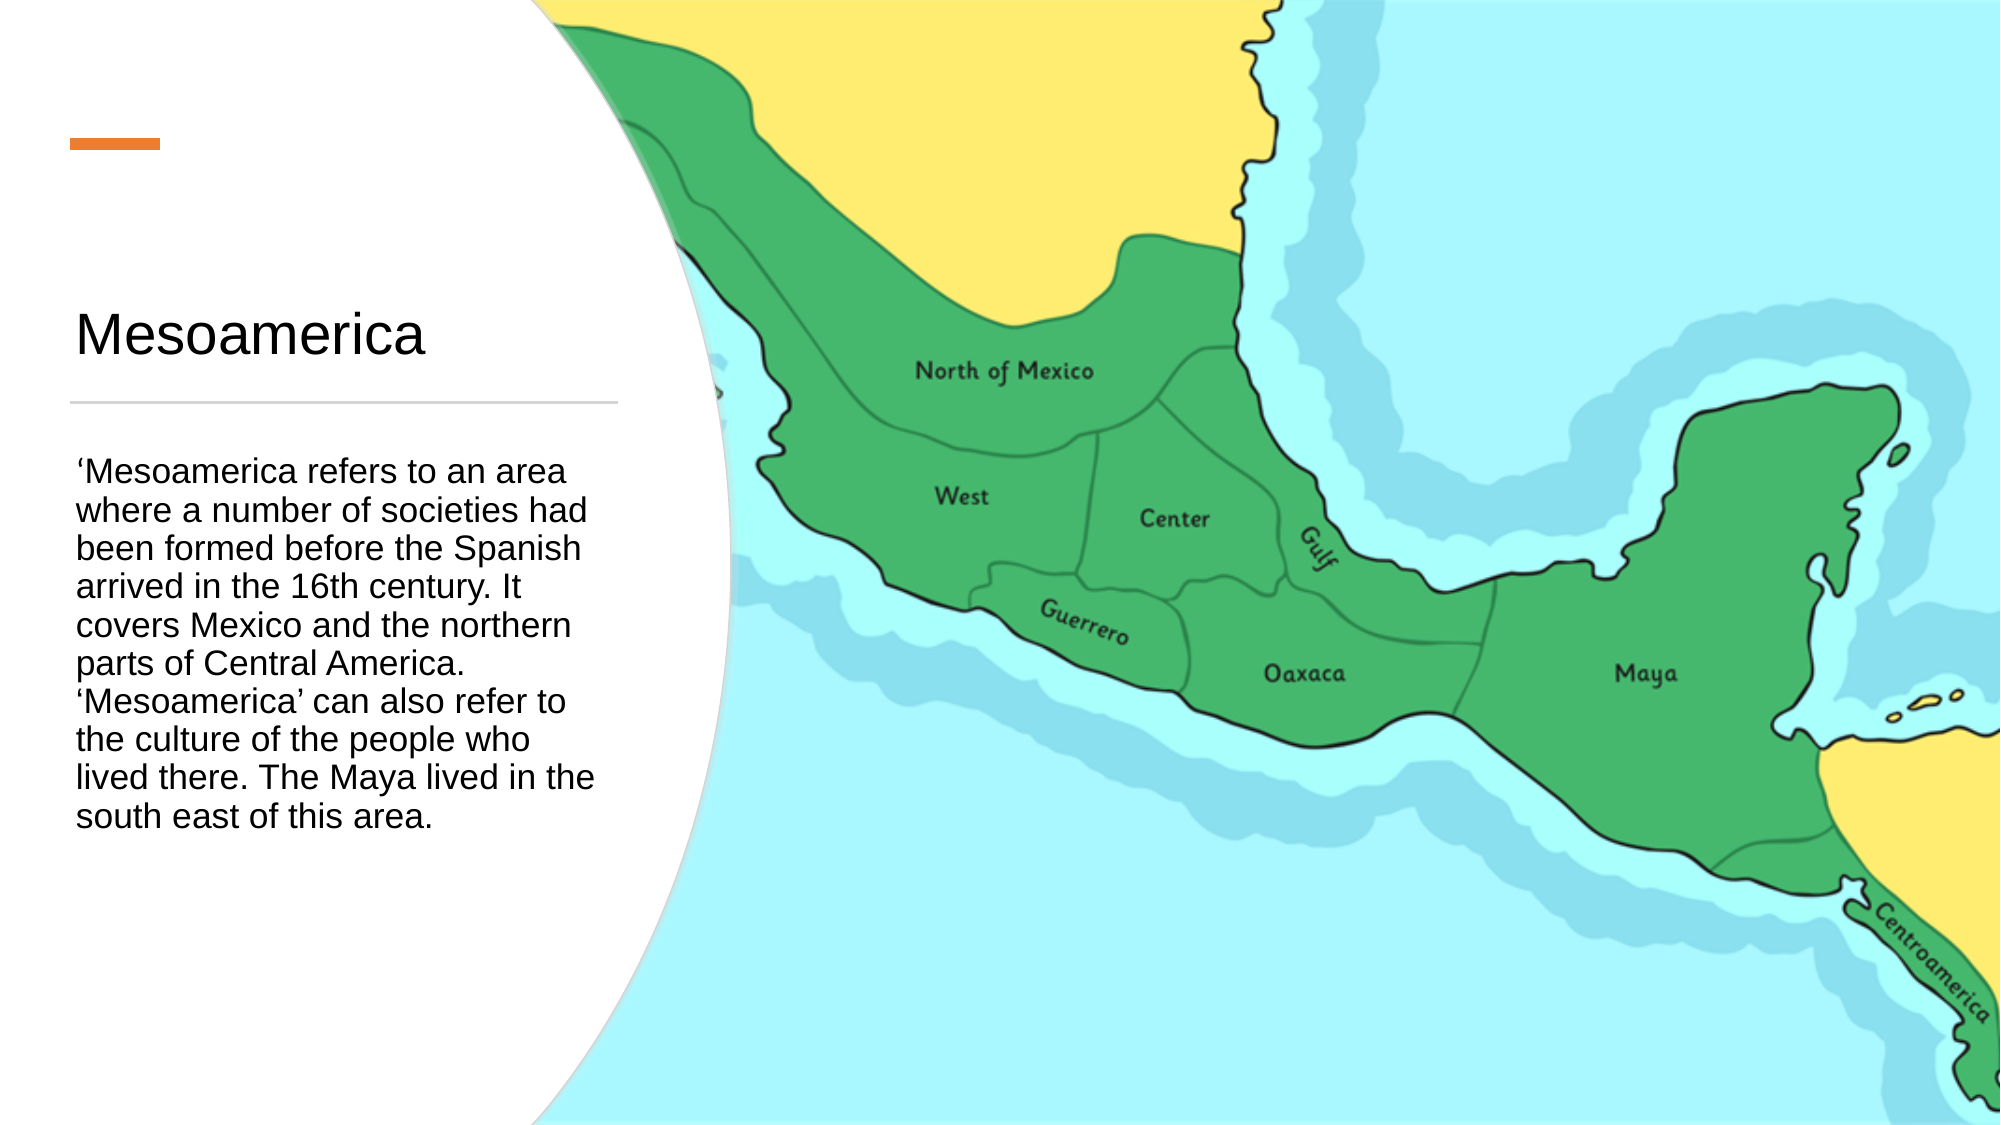

# Mesoamerica
‘Mesoamerica refers to an area where a number of societies had been formed before the Spanish arrived in the 16th century. It covers Mexico and the northern parts of Central America. ‘Mesoamerica’ can also refer to the culture of the people who lived there. The Maya lived in the south east of this area.